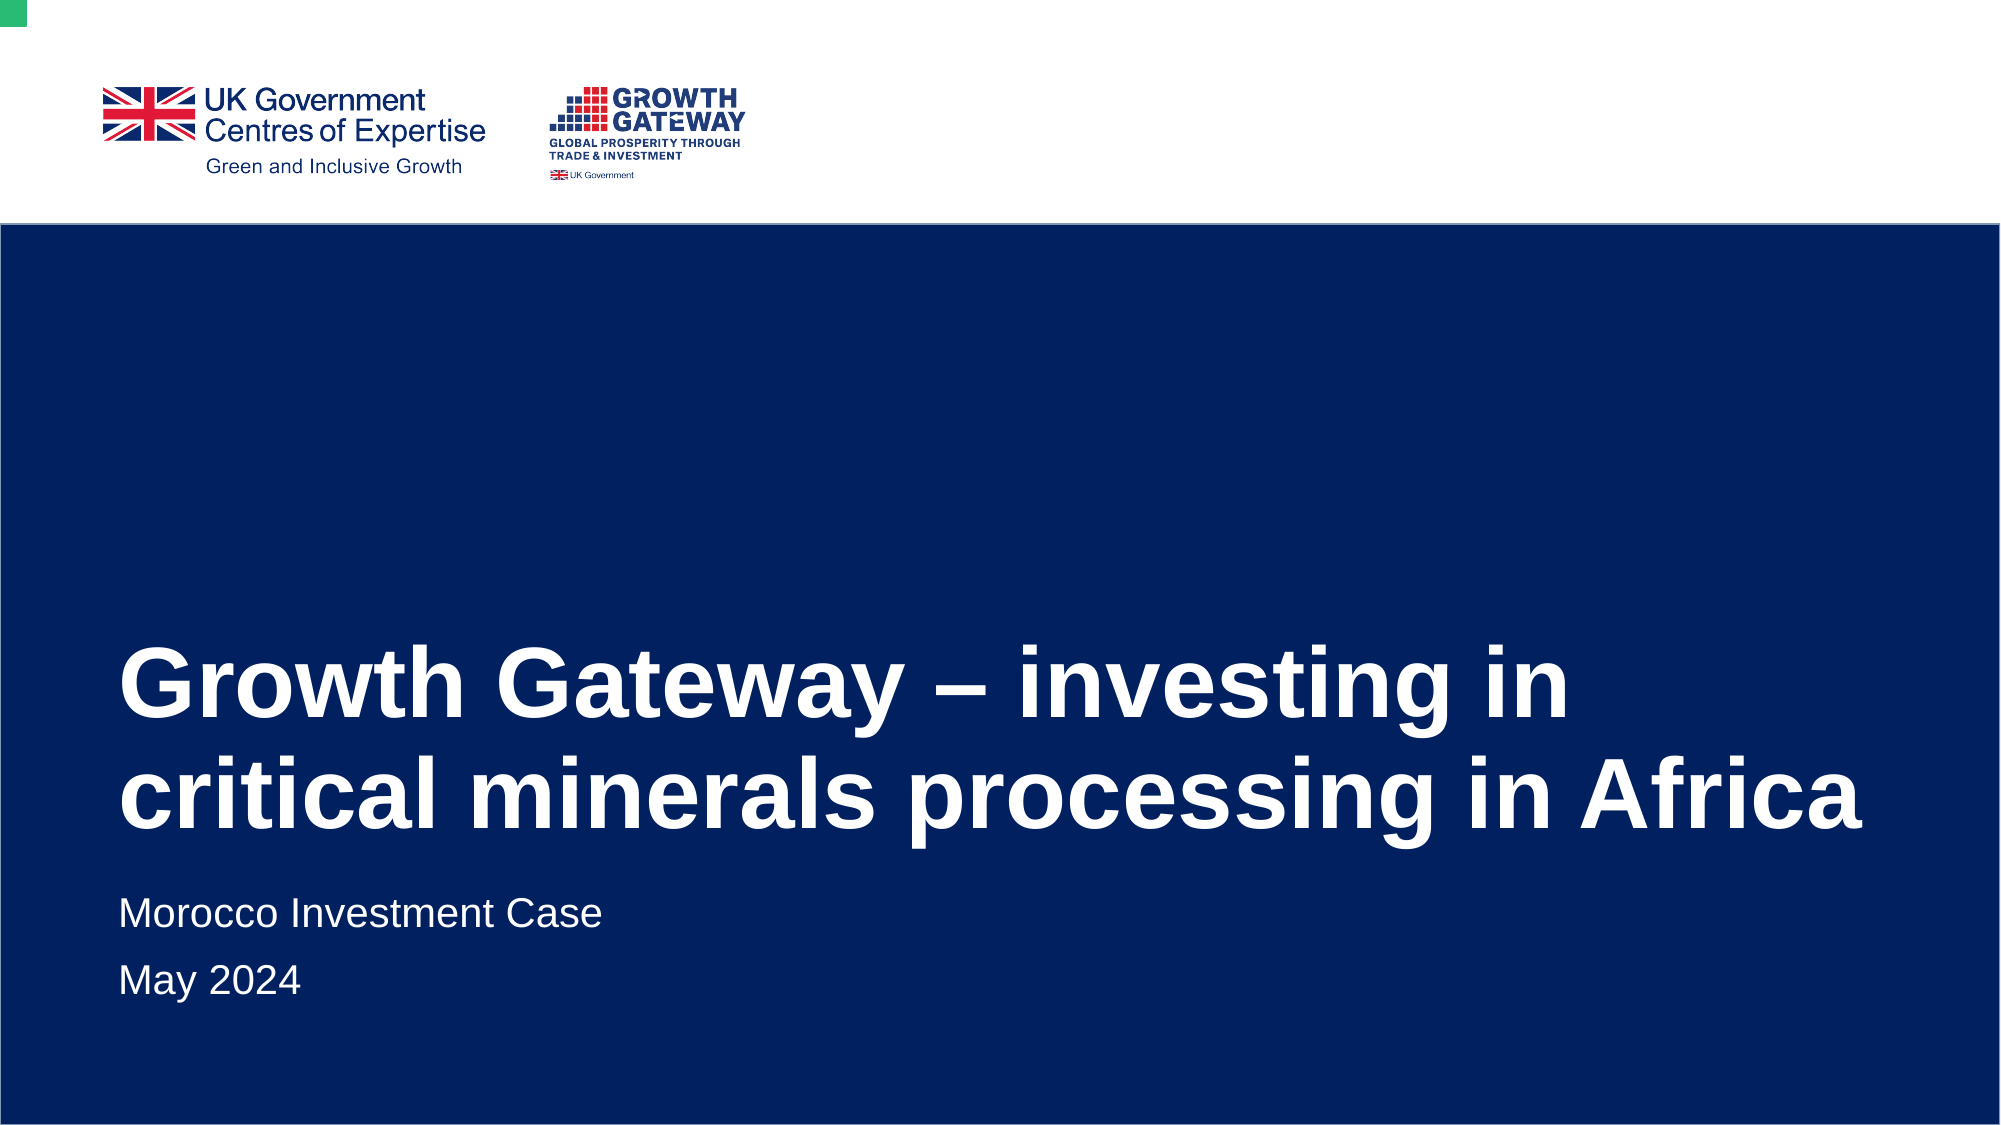

Growth Gateway – investing in critical minerals processing in Africa
# Morocco Investment Case
May 2024